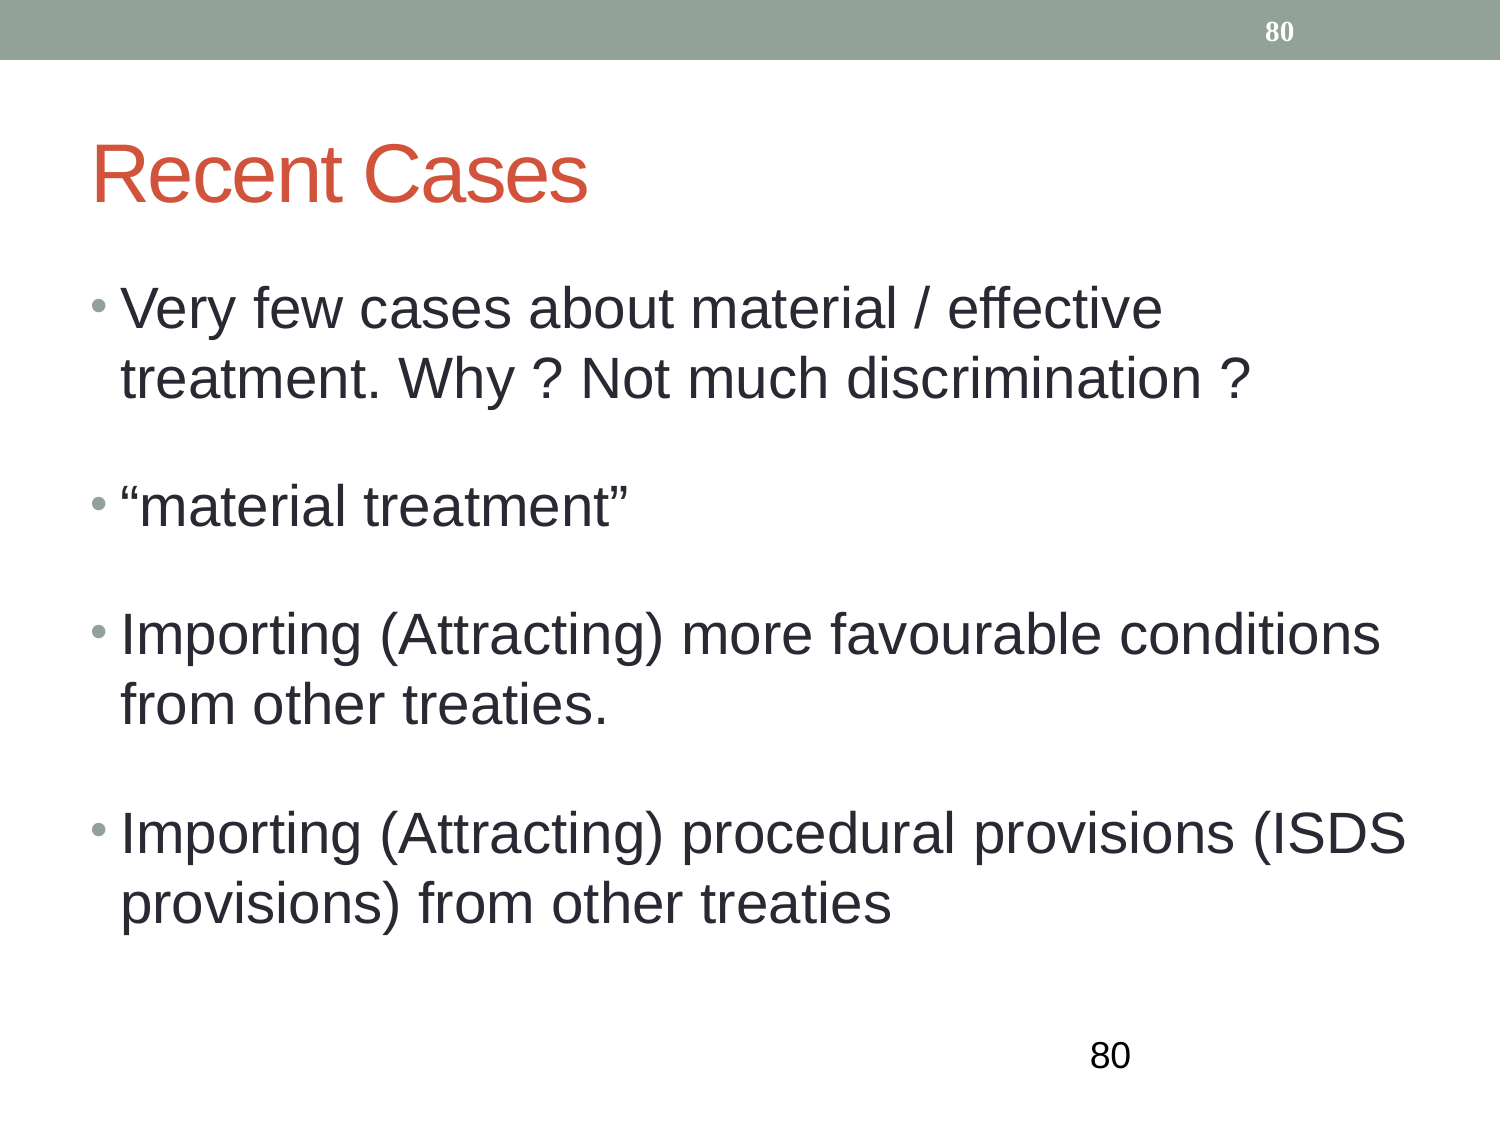

# Recent Cases
Very few cases about material / effective treatment. Why ? Not much discrimination ?
“material treatment”
Importing (Attracting) more favourable conditions from other treaties.
Importing (Attracting) procedural provisions (ISDS provisions) from other treaties